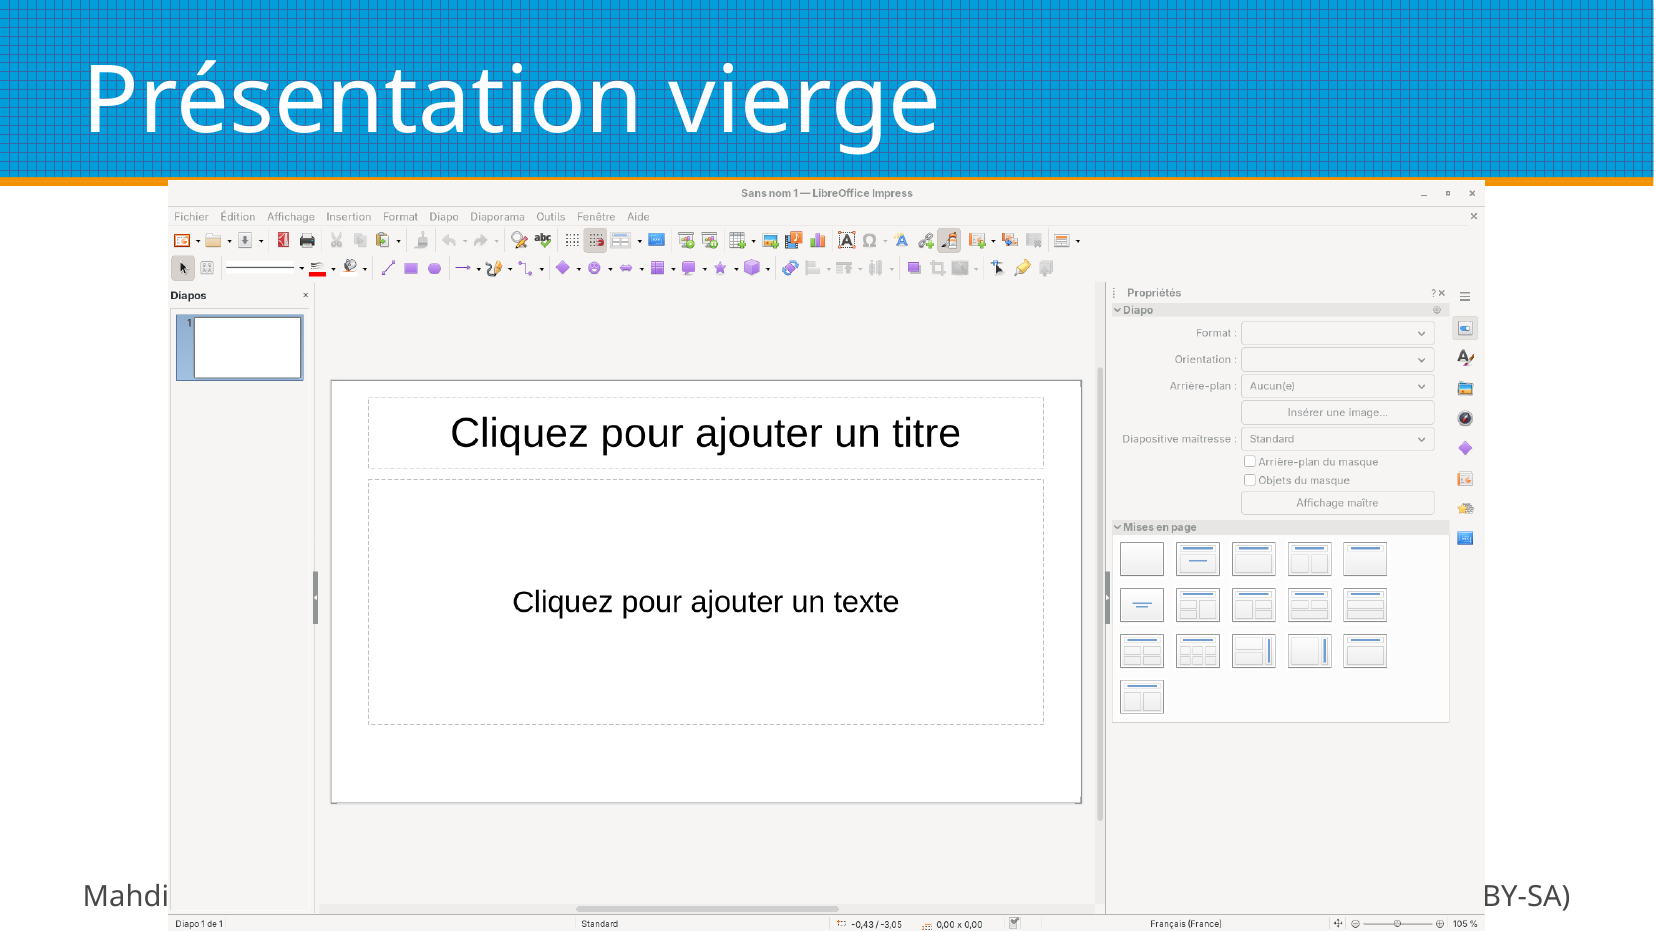

# Présentation vierge
Mahdia - 01/04/2026
11